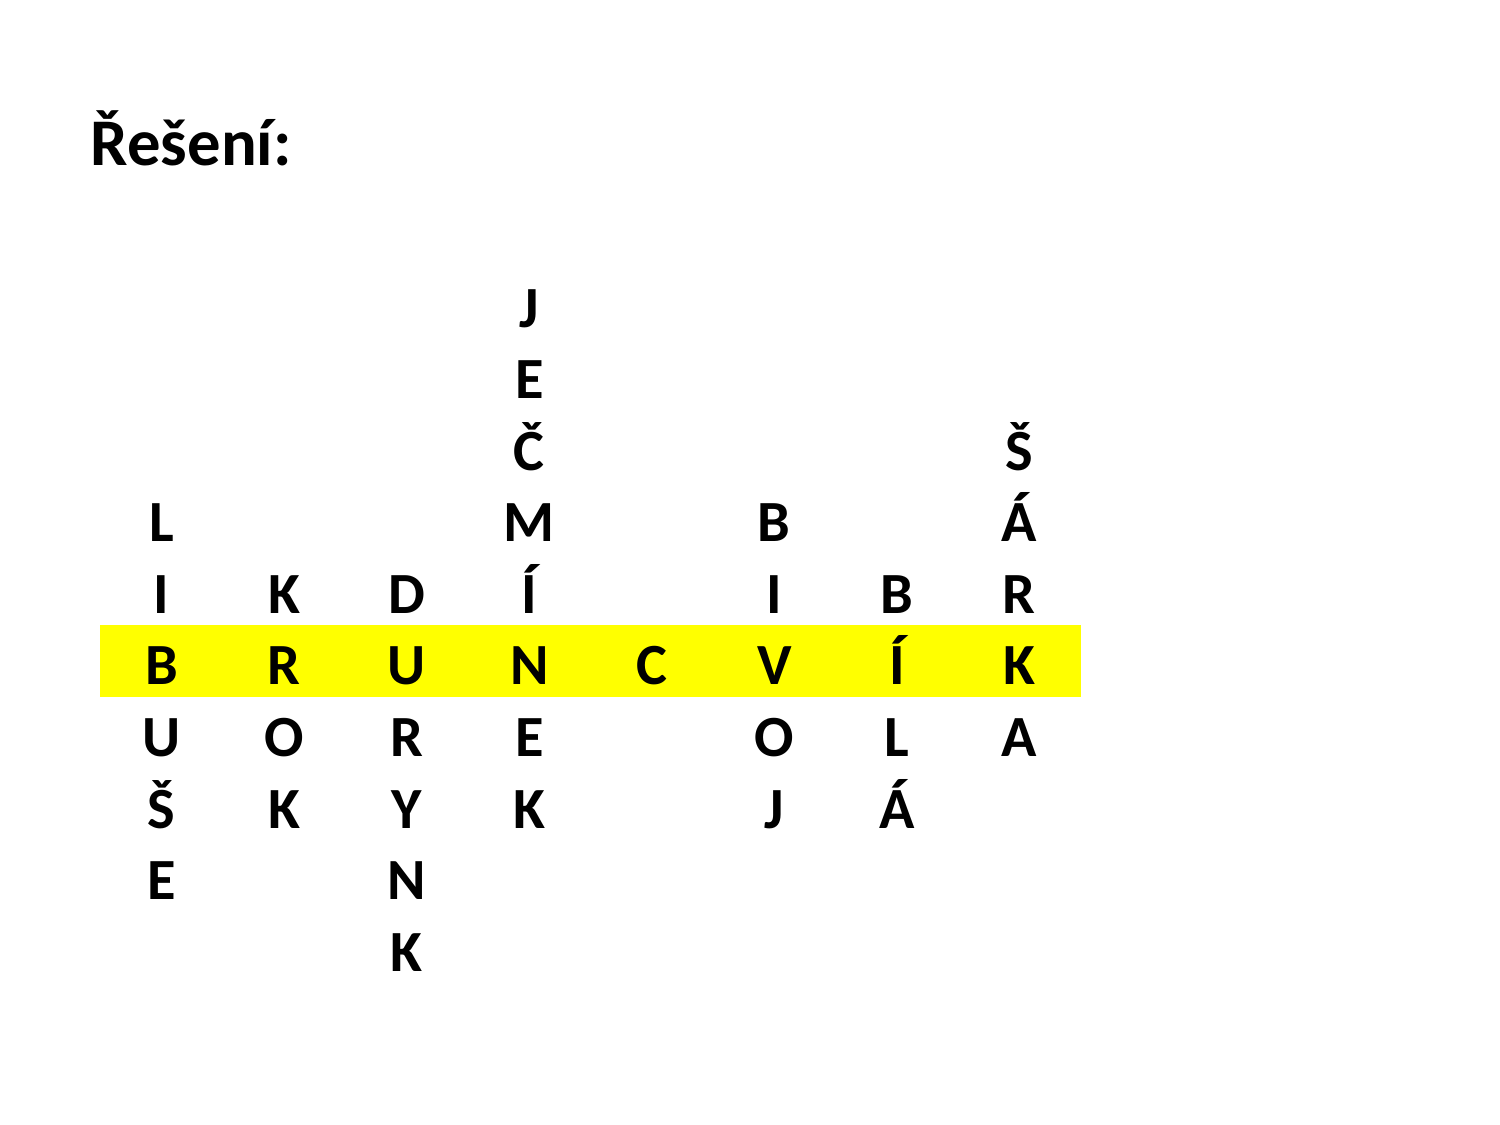

# Řešení:
| | | | J | | | | |
| --- | --- | --- | --- | --- | --- | --- | --- |
| | | | E | | | | |
| | | | Č | | | | Š |
| L | | | M | | B | | Á |
| I | K | D | Í | | I | B | R |
| B | R | U | N | C | V | Í | K |
| U | O | R | E | | O | L | A |
| Š | K | Y | K | | J | Á | |
| E | | N | | | | | |
| | | K | | | | | |